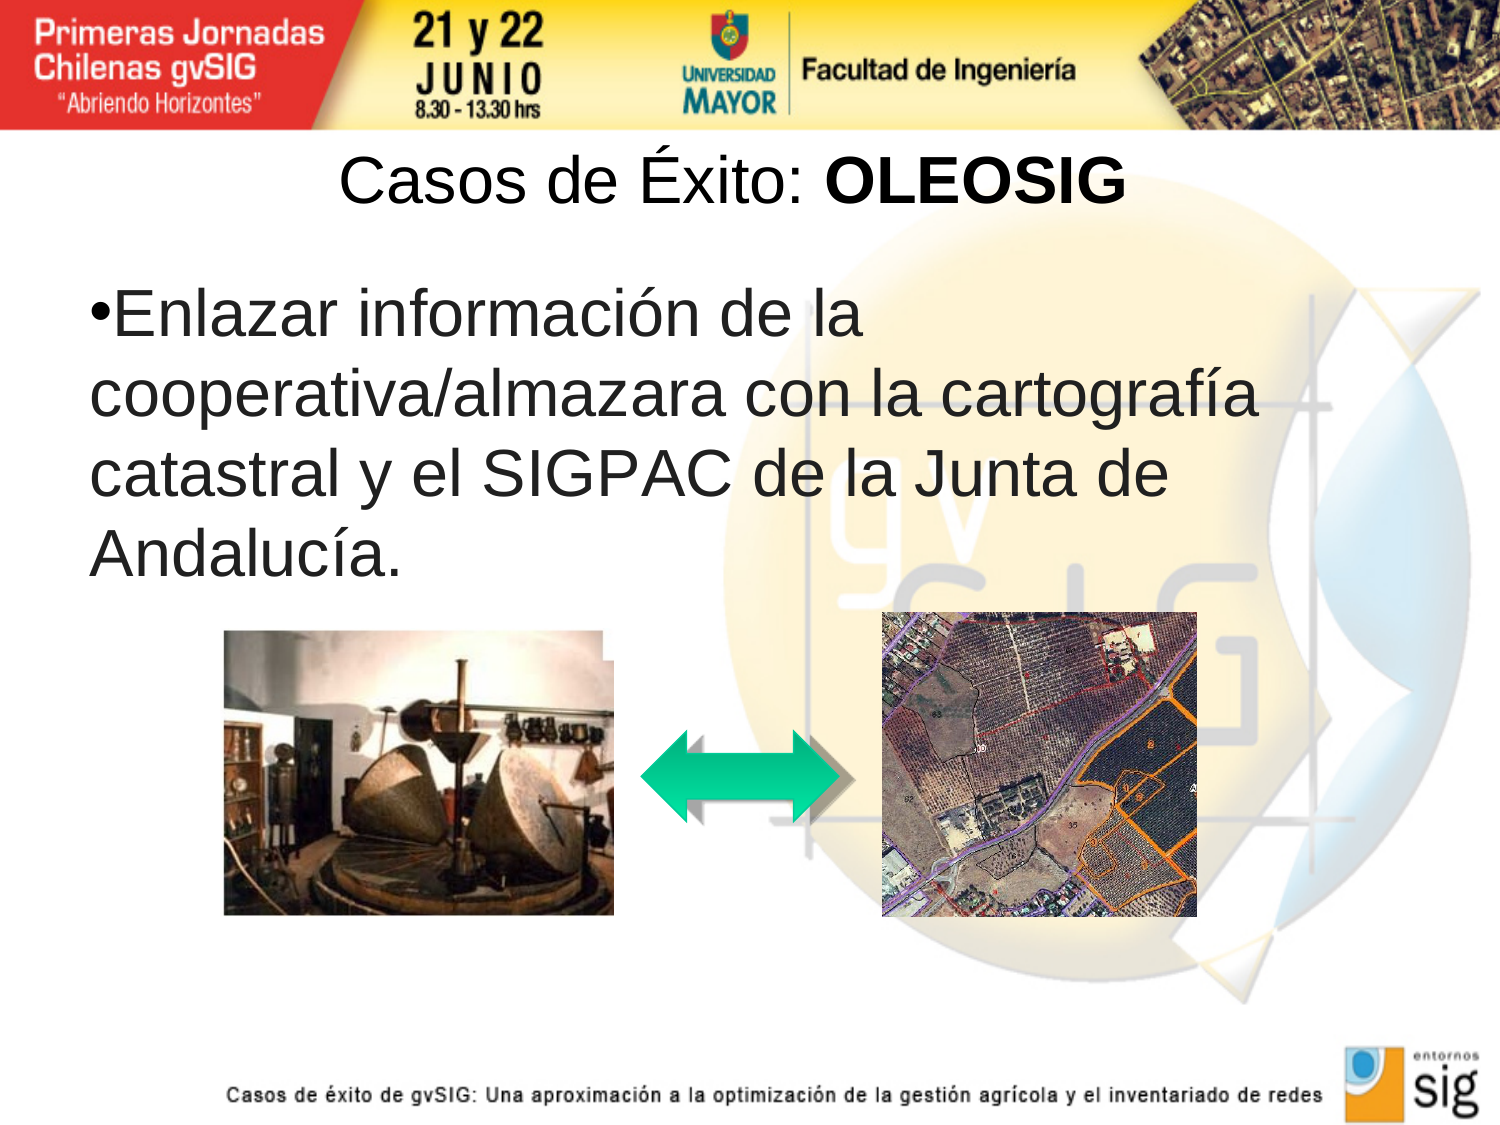

# Casos de Éxito: OLEOSIG
Enlazar información de la cooperativa/almazara con la cartografía catastral y el SIGPAC de la Junta de Andalucía.